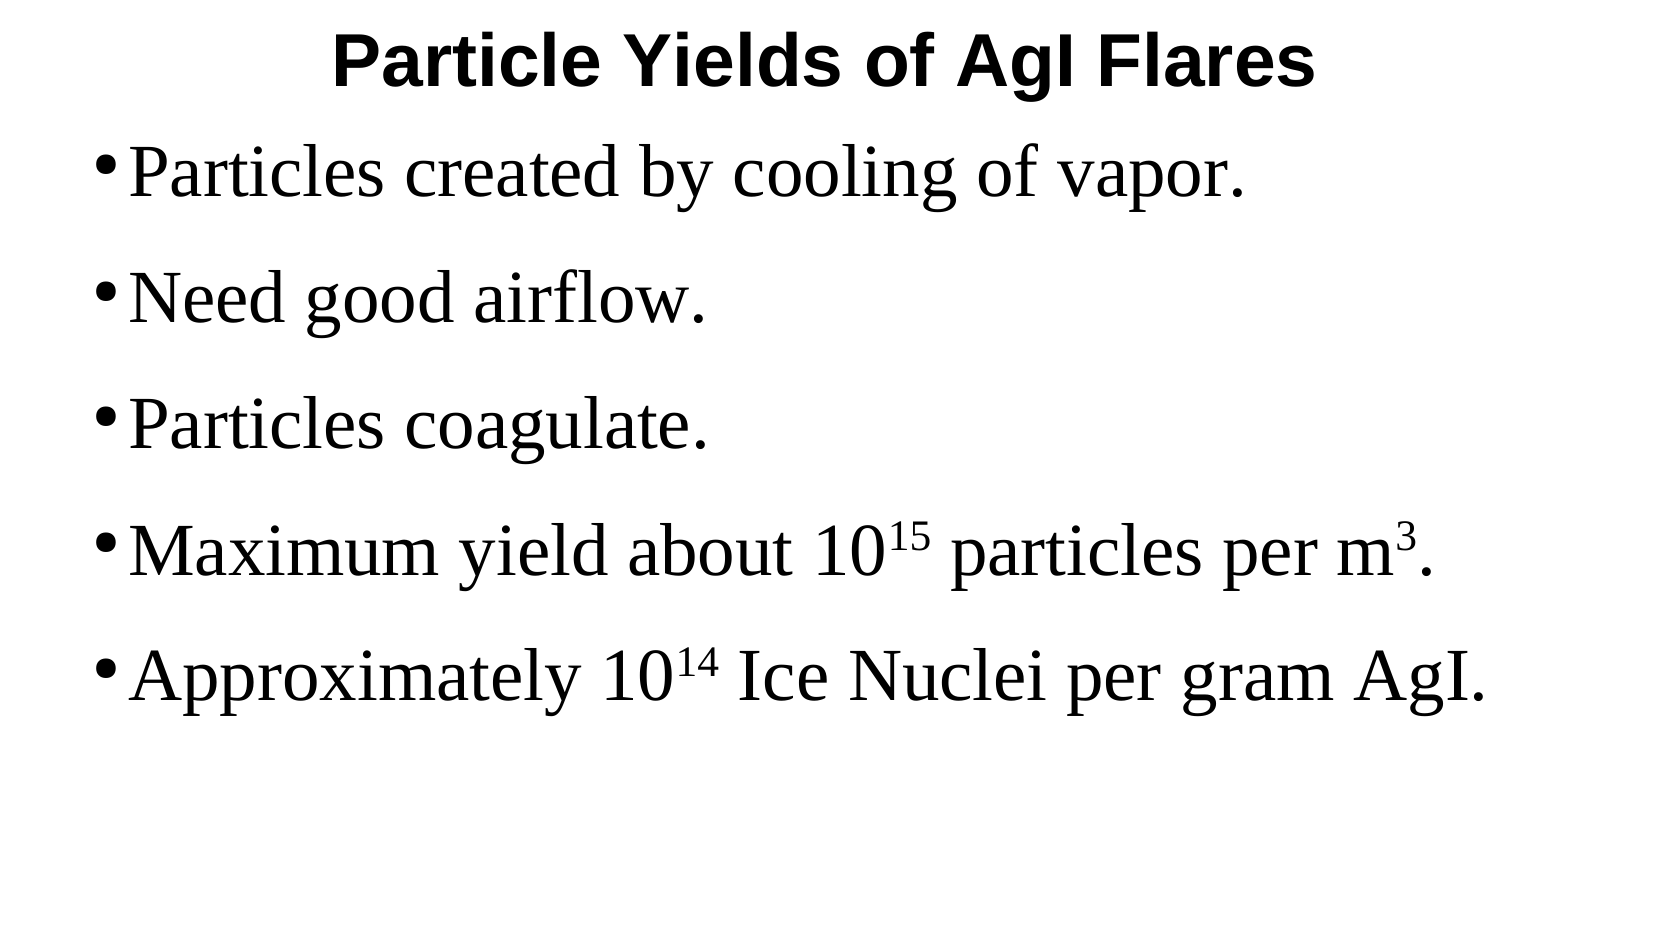

# Particle Yields of AgI Flares
Particles created by cooling of vapor.
Need good airflow.
Particles coagulate.
Maximum yield about 1015 particles per m3.
Approximately 1014 Ice Nuclei per gram AgI.